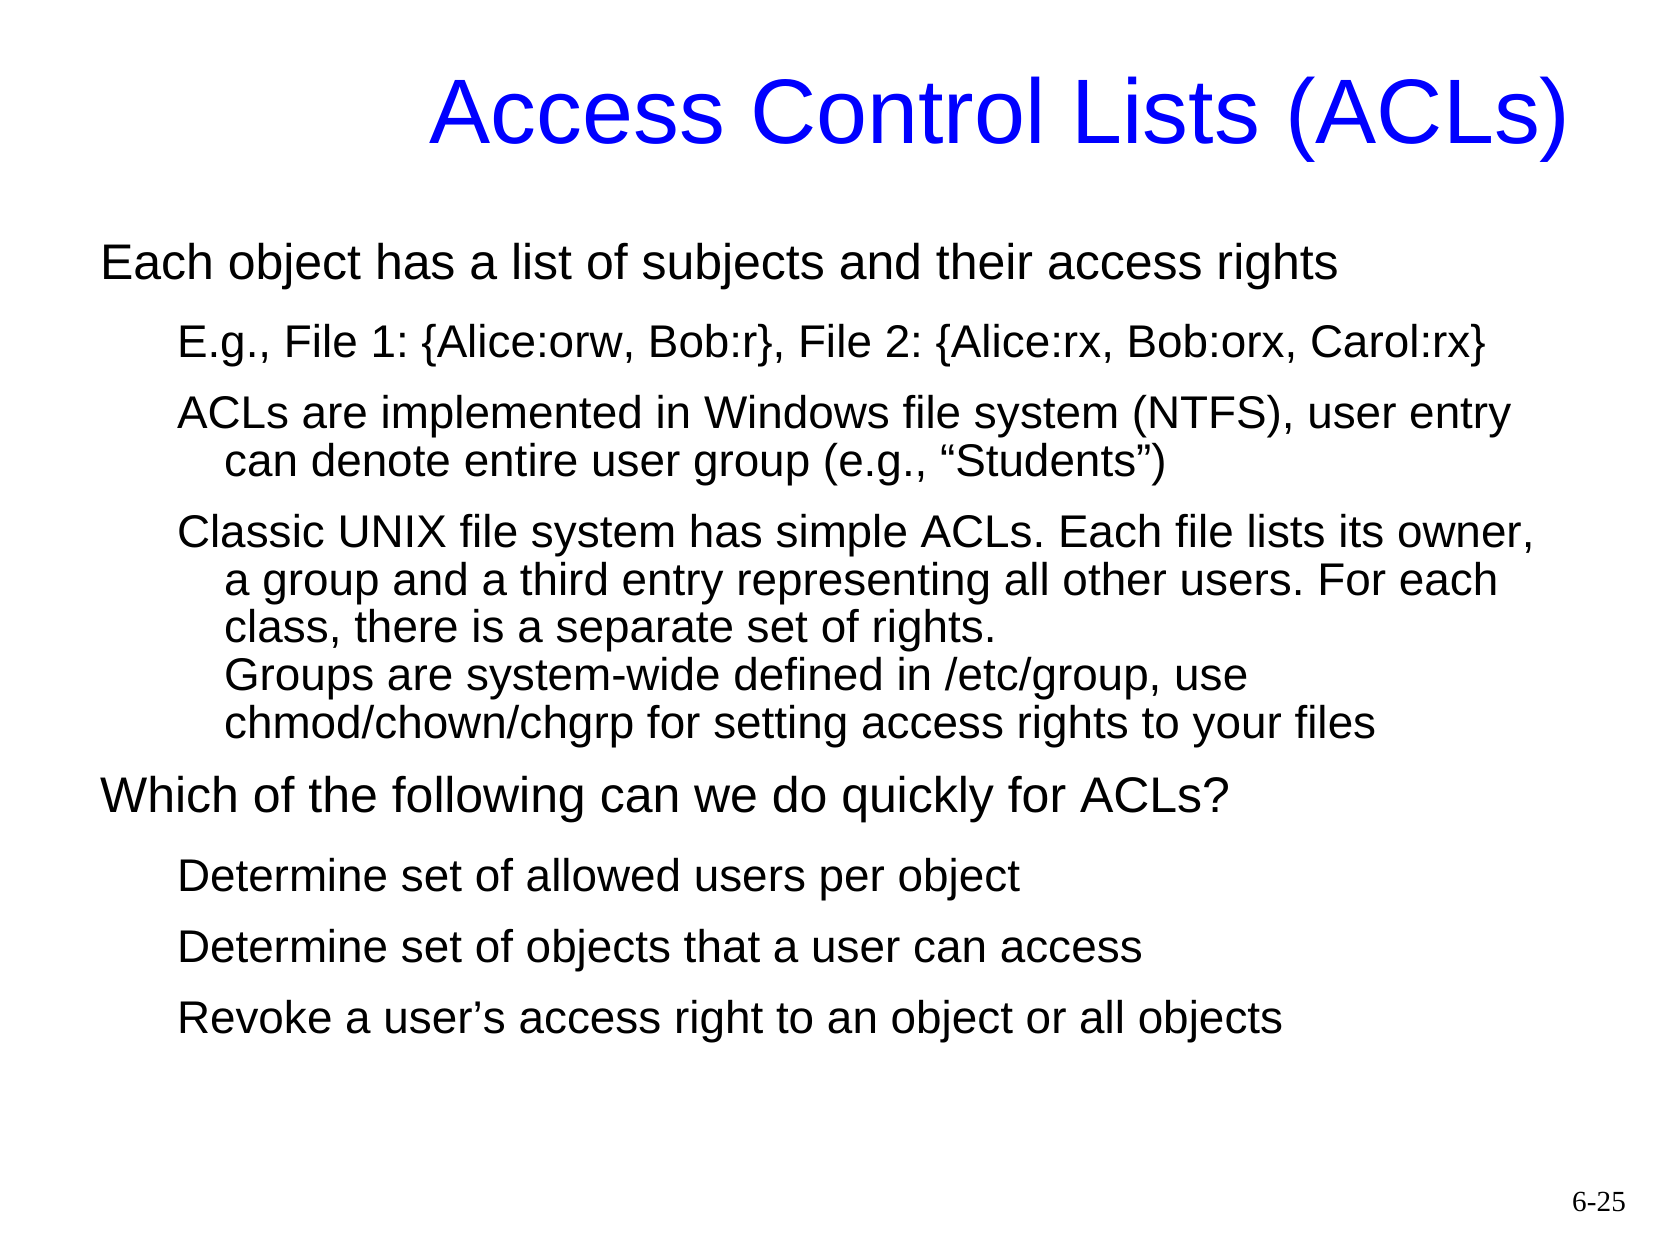

# Access Control Lists (ACLs)
Each object has a list of subjects and their access rights
E.g., File 1: {Alice:orw, Bob:r}, File 2: {Alice:rx, Bob:orx, Carol:rx}
ACLs are implemented in Windows file system (NTFS), user entry can denote entire user group (e.g., “Students”)
Classic UNIX file system has simple ACLs. Each file lists its owner, a group and a third entry representing all other users. For each class, there is a separate set of rights.
Groups are system-wide defined in /etc/group, use chmod/chown/chgrp for setting access rights to your files
Which of the following can we do quickly for ACLs?
Determine set of allowed users per object
Determine set of objects that a user can access
Revoke a user’s access right to an object or all objects